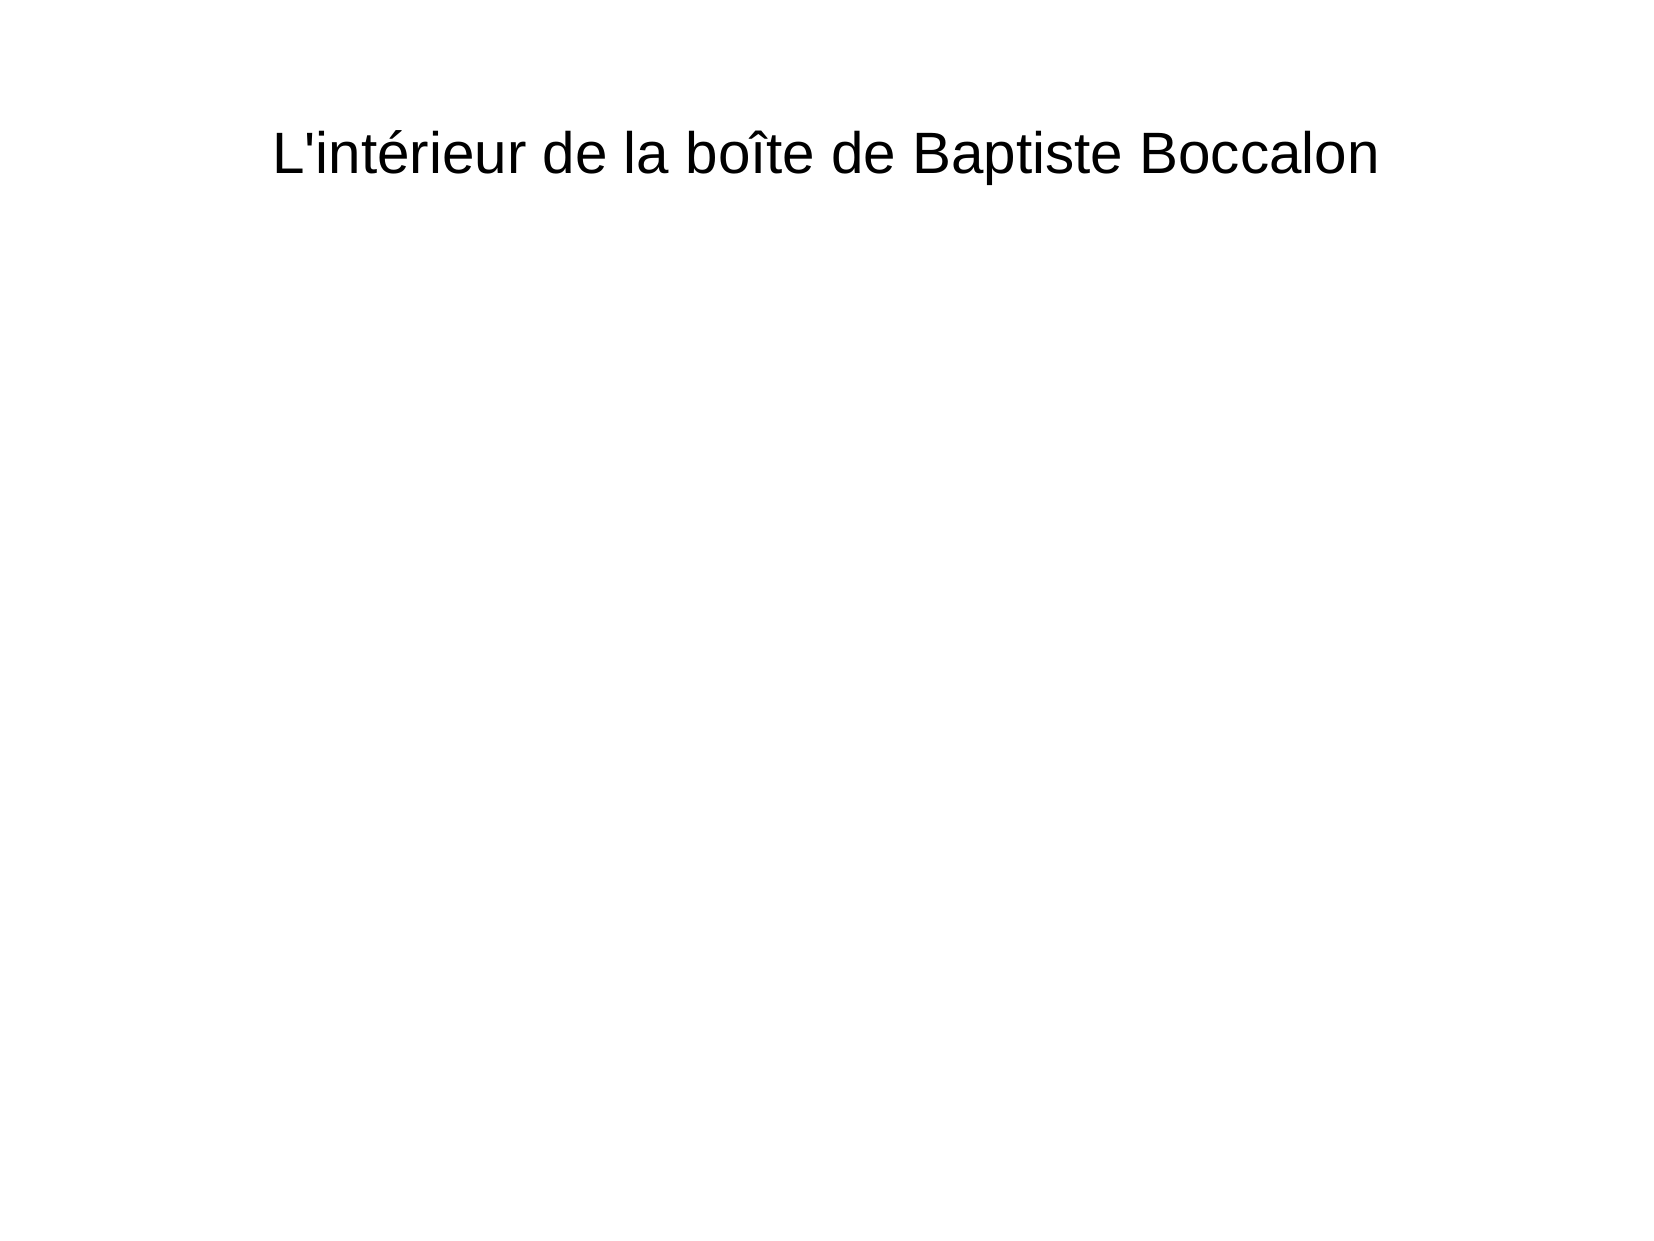

# L'intérieur de la boîte de Baptiste Boccalon